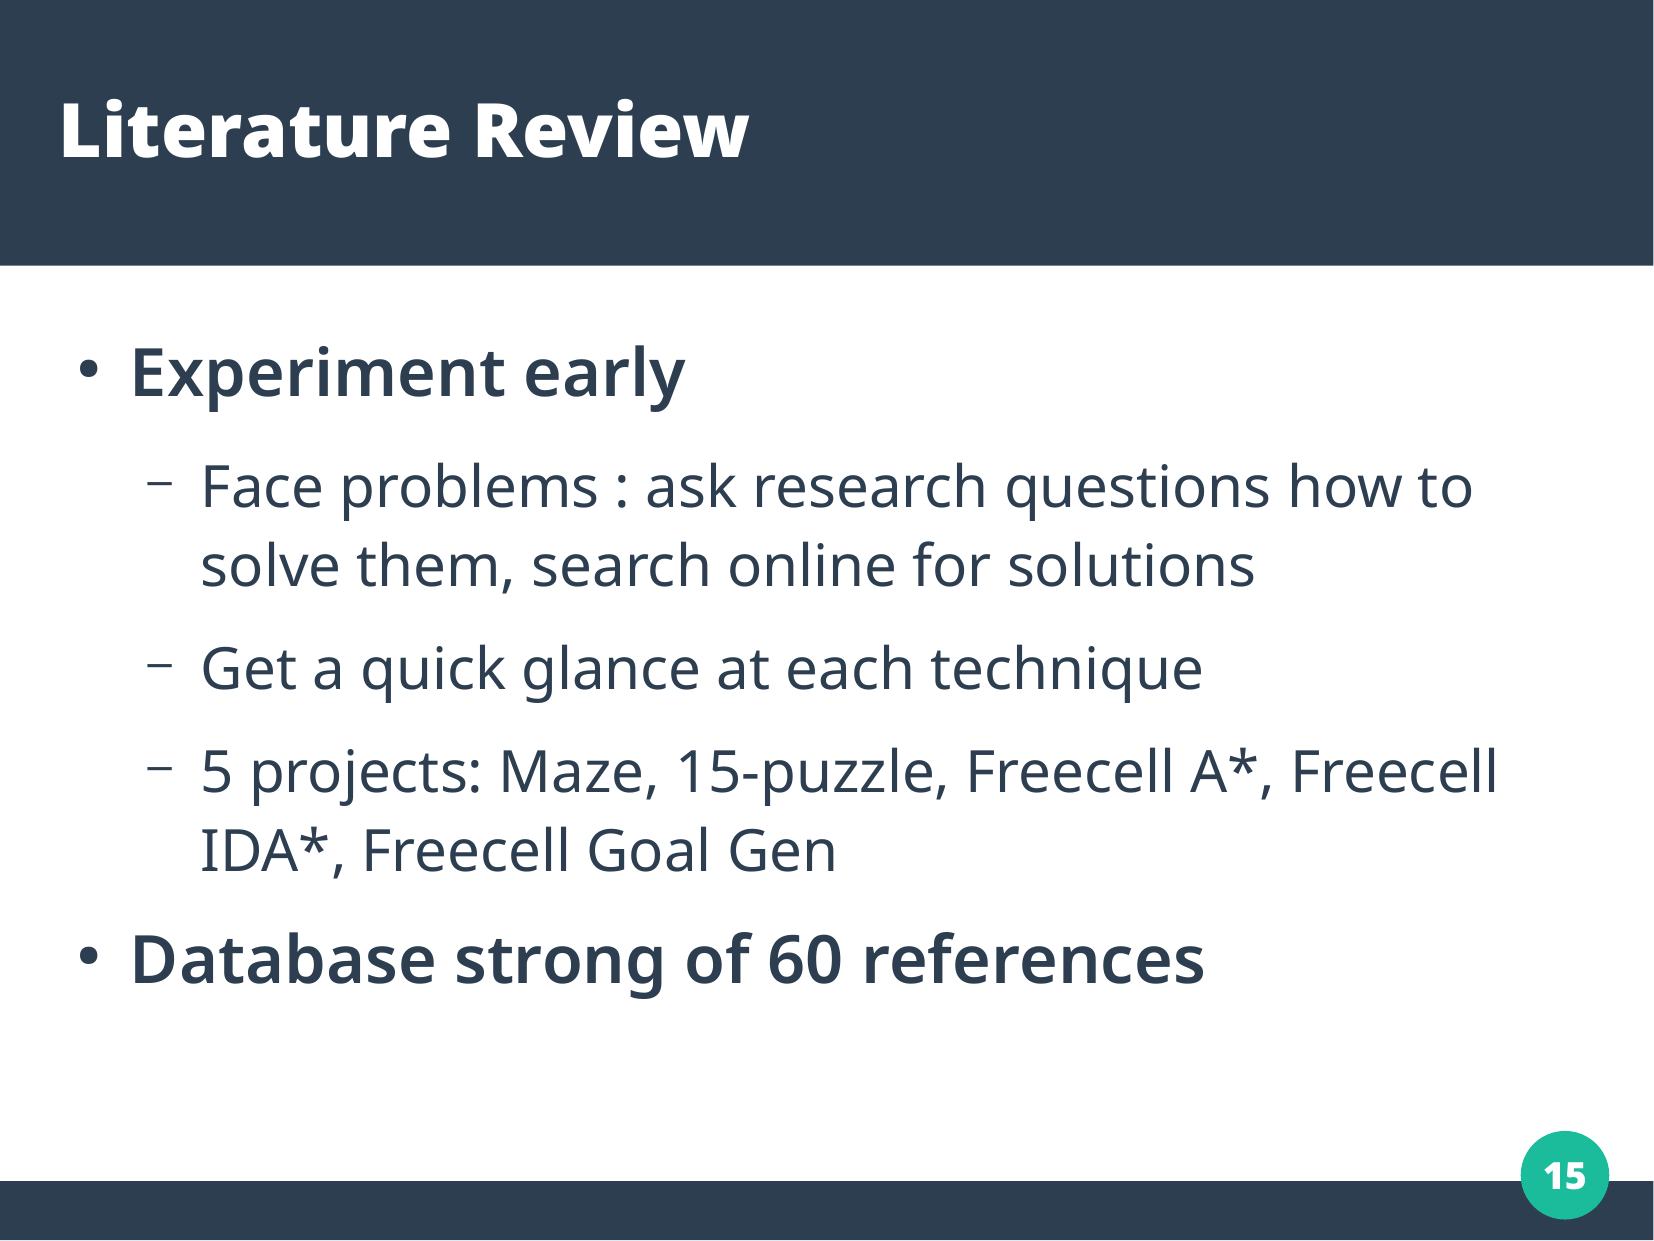

# Literature Review
Experiment early
Face problems : ask research questions how to solve them, search online for solutions
Get a quick glance at each technique
5 projects: Maze, 15-puzzle, Freecell A*, Freecell IDA*, Freecell Goal Gen
Database strong of 60 references
15